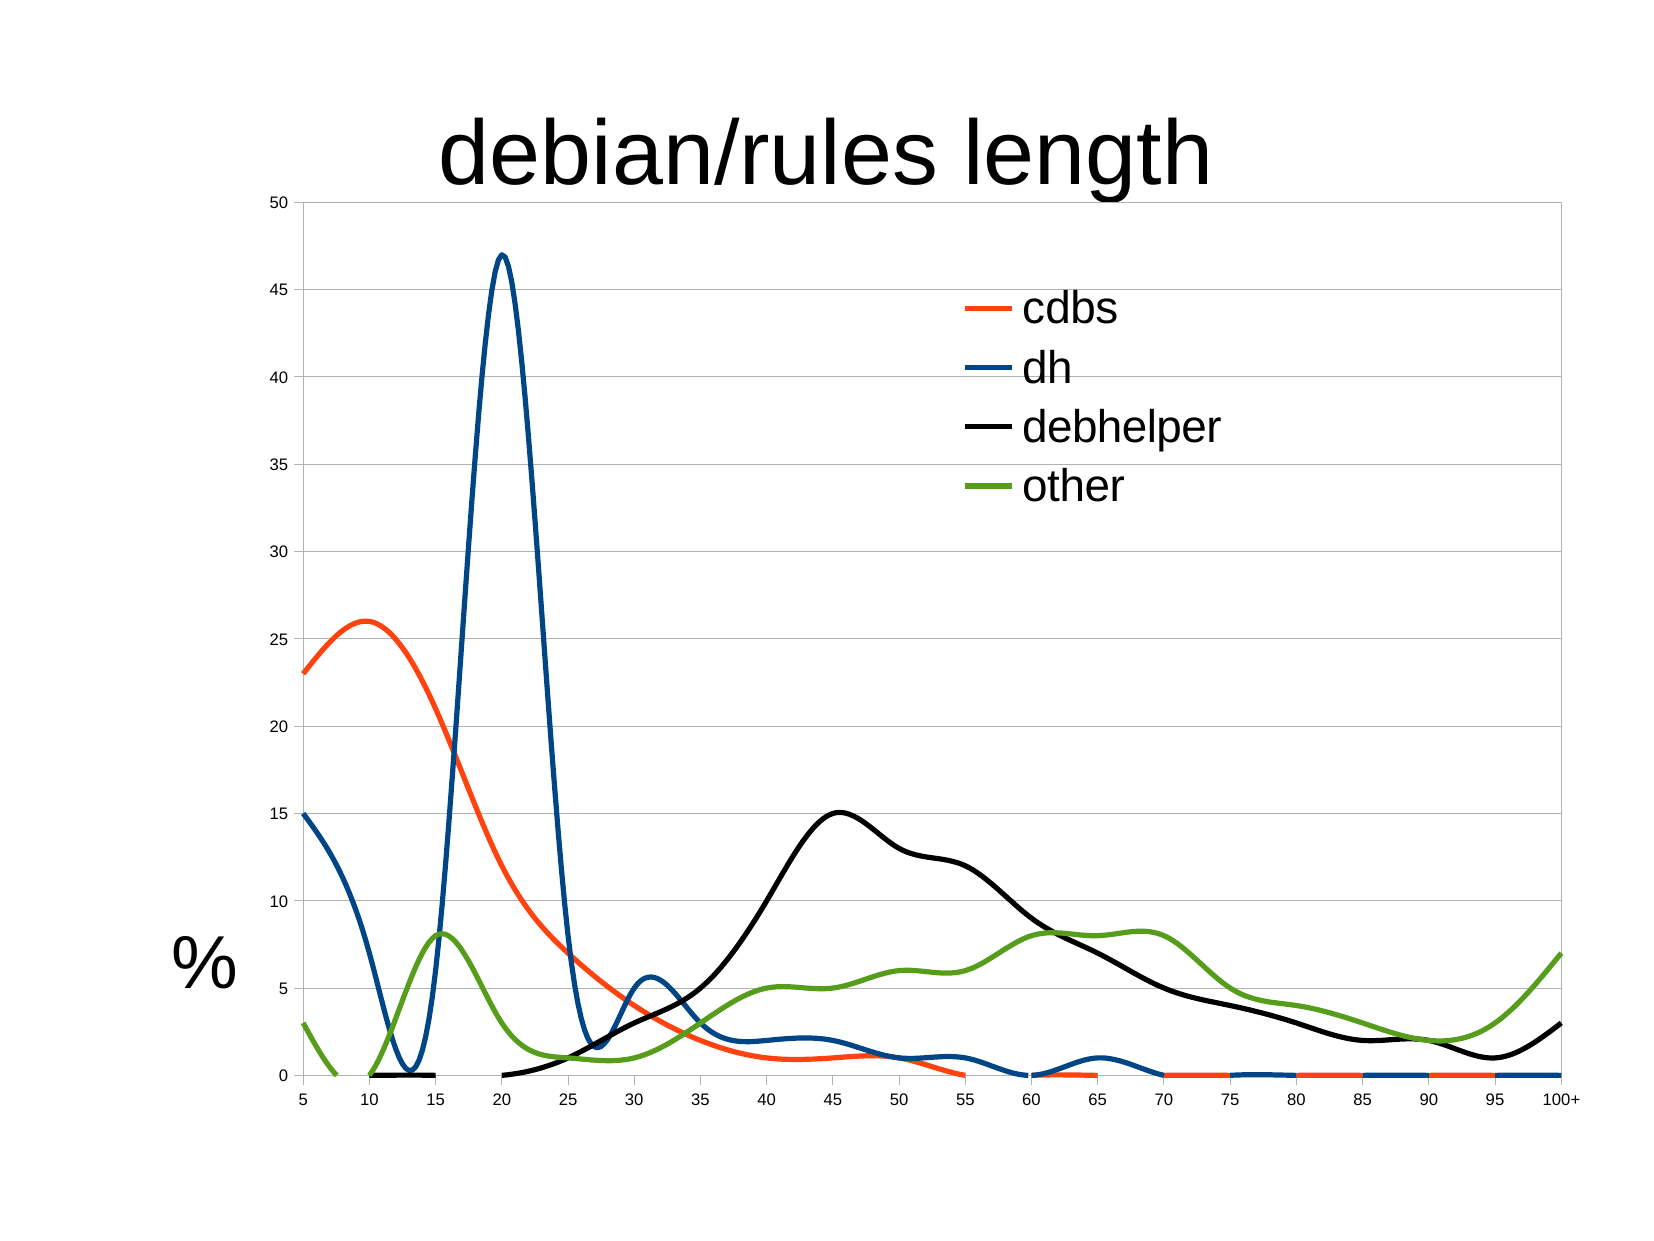

# debian/rules length
### Chart
| Category | cdbs | dh | debhelper | other |
|---|---|---|---|---|
| 5 | 23.0 | 15.0 | 0.0 | 3.0 |
| 10 | 26.0 | 7.0 | 0.0 | 0.0 |
| 15 | 21.0 | 6.0 | 0.0 | 8.0 |
| 20 | 12.0 | 47.0 | 0.0 | 3.0 |
| 25 | 7.0 | 8.0 | 1.0 | 1.0 |
| 30 | 4.0 | 5.0 | 3.0 | 1.0 |
| 35 | 2.0 | 3.0 | 5.0 | 3.0 |
| 40 | 1.0 | 2.0 | 10.0 | 5.0 |
| 45 | 1.0 | 2.0 | 15.0 | 5.0 |
| 50 | 1.0 | 1.0 | 13.0 | 6.0 |
| 55 | 0.0 | 1.0 | 12.0 | 6.0 |
| 60 | 0.0 | 0.0 | 9.0 | 8.0 |
| 65 | 0.0 | 1.0 | 7.0 | 8.0 |
| 70 | 0.0 | 0.0 | 5.0 | 8.0 |
| 75 | 0.0 | 0.0 | 4.0 | 5.0 |
| 80 | 0.0 | 0.0 | 3.0 | 4.0 |
| 85 | 0.0 | 0.0 | 2.0 | 3.0 |
| 90 | 0.0 | 0.0 | 2.0 | 2.0 |
| 95 | 0.0 | 0.0 | 1.0 | 3.0 |
| 100+ | 0.0 | 0.0 | 3.0 | 7.0 |
%